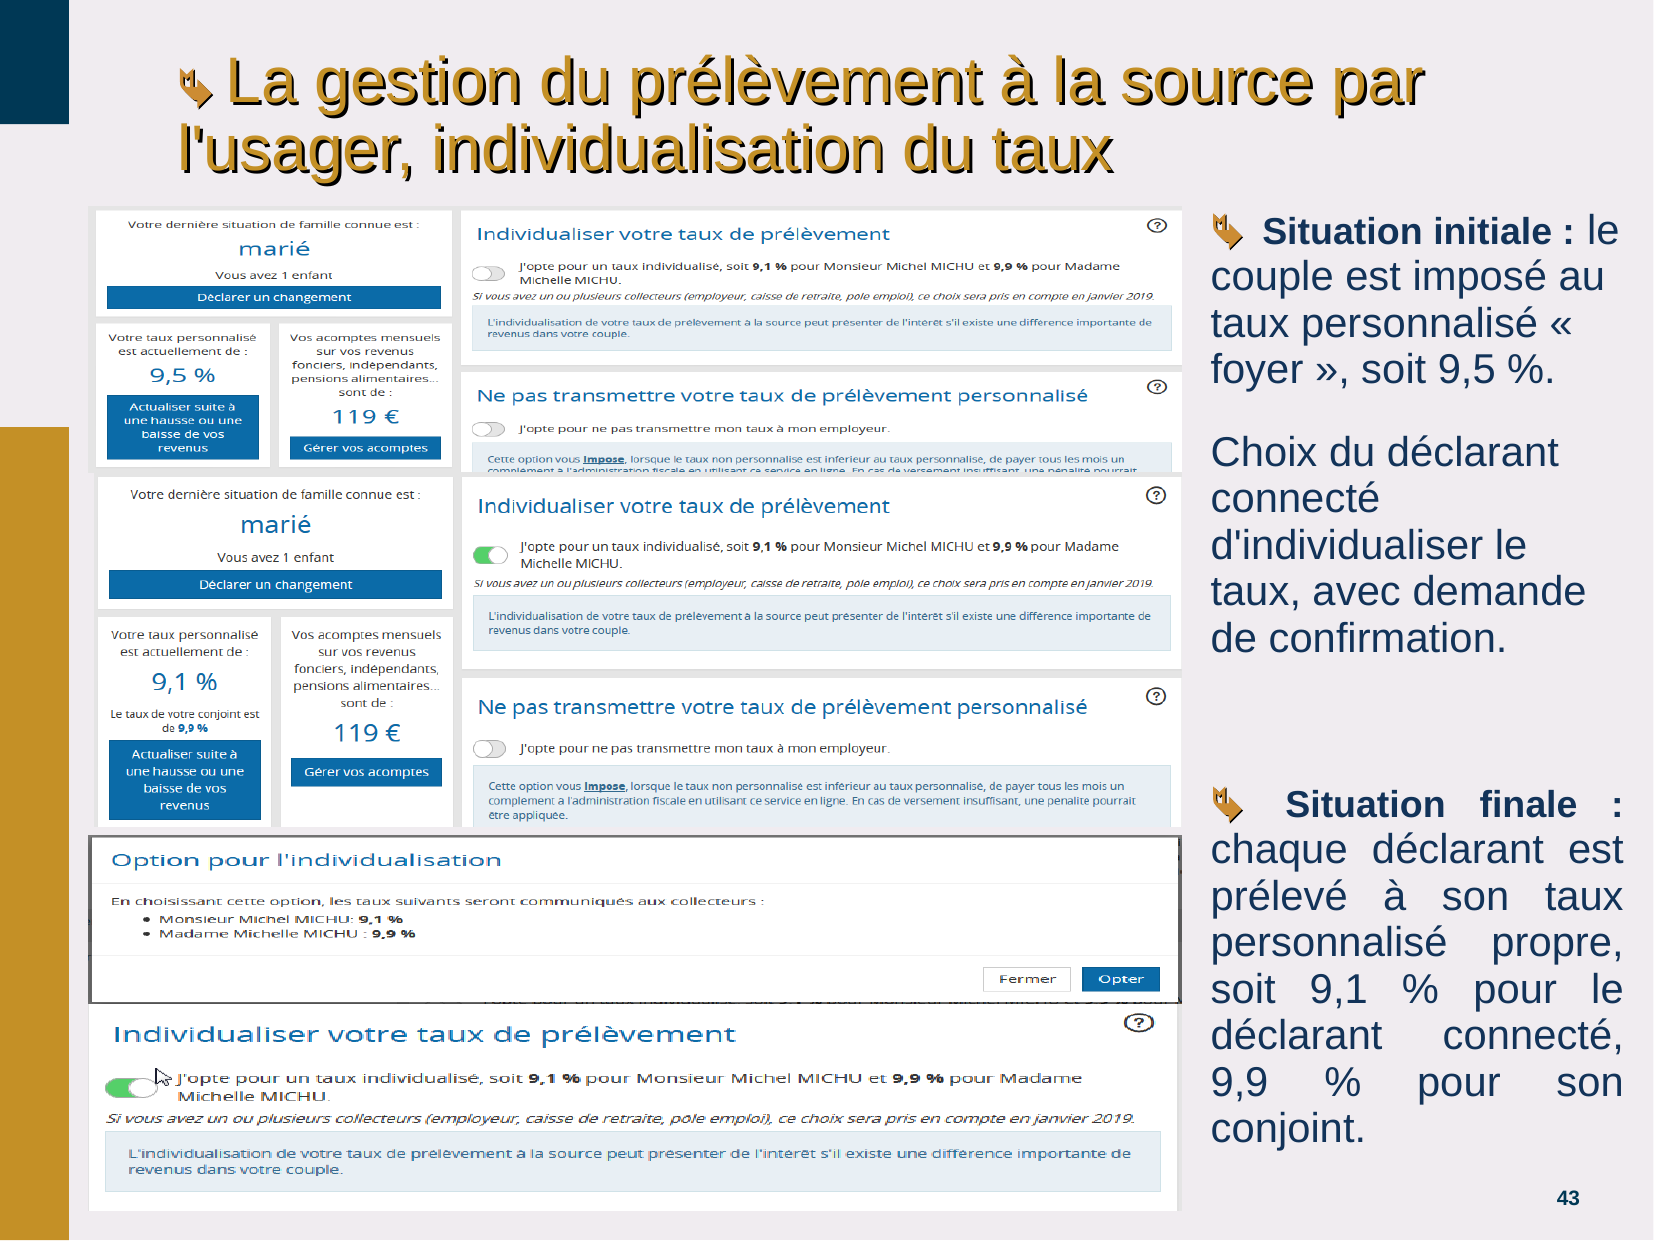

#  La gestion du prélèvement à la source par l'usager, individualisation du taux
 Situation initiale : le couple est imposé au taux personnalisé « foyer », soit 9,5 %.
Choix du déclarant connecté d'individualiser le taux, avec demande de confirmation.
 Situation finale : chaque déclarant est prélevé à son taux personnalisé propre, soit 9,1 % pour le déclarant connecté, 9,9 % pour son conjoint.